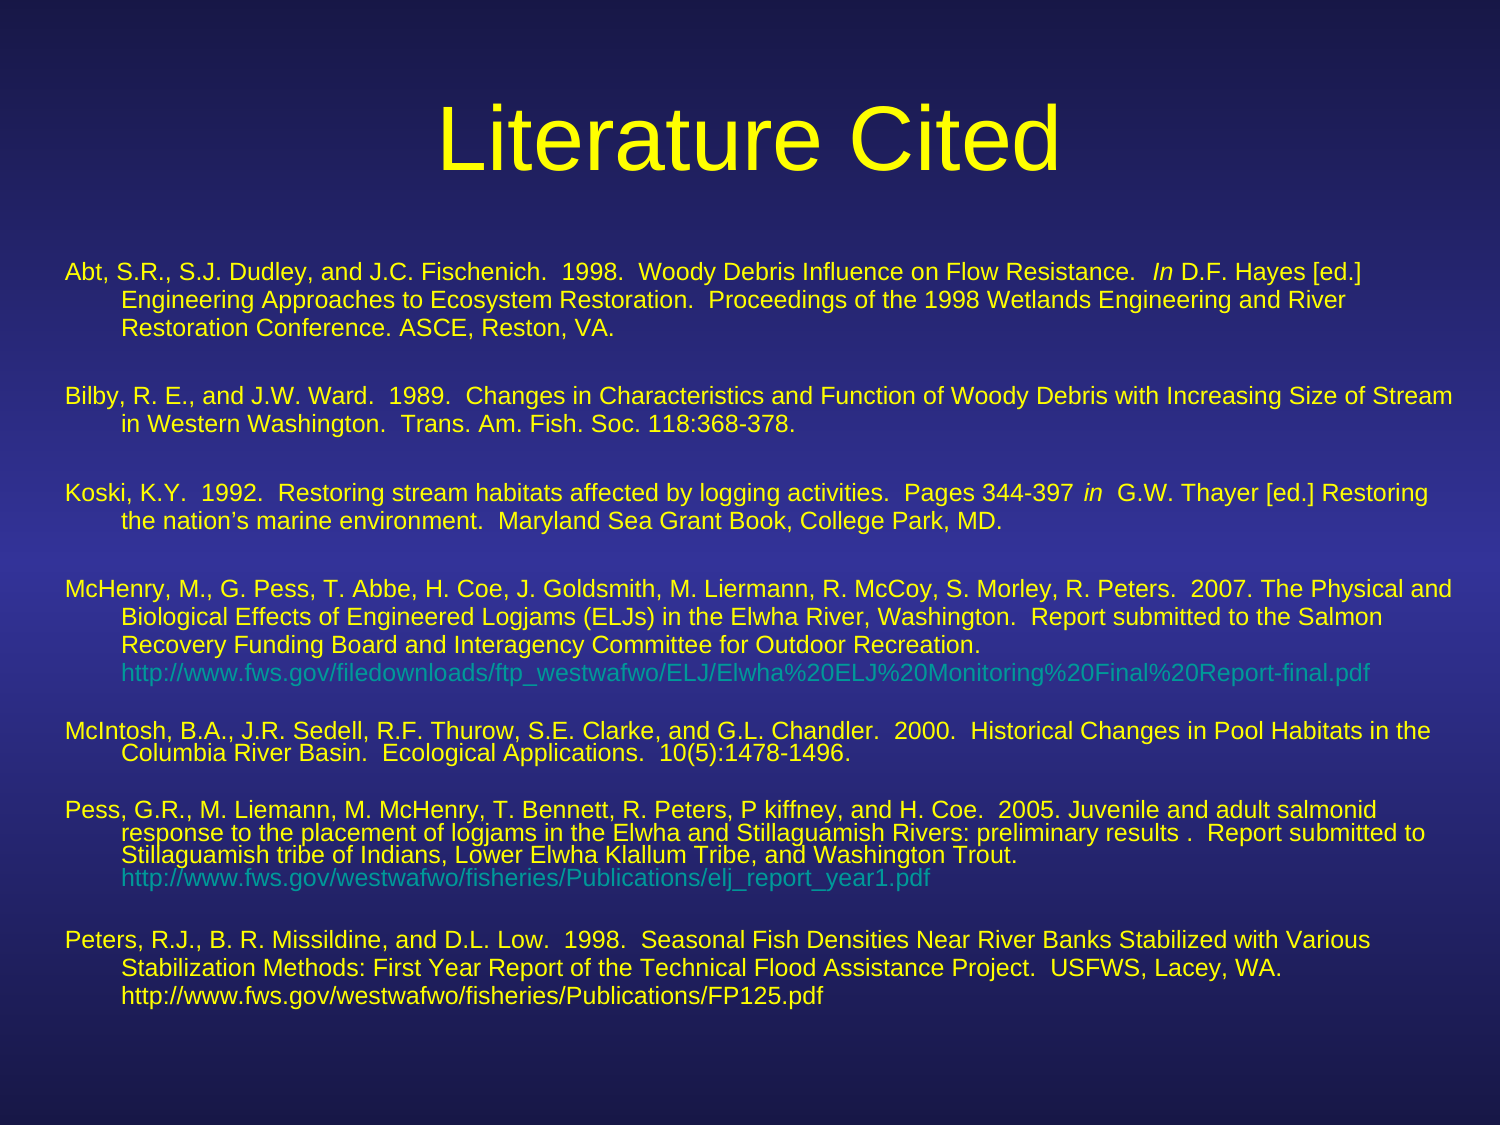

# Literature Cited
Abt, S.R., S.J. Dudley, and J.C. Fischenich. 1998. Woody Debris Influence on Flow Resistance. In D.F. Hayes [ed.] Engineering Approaches to Ecosystem Restoration. Proceedings of the 1998 Wetlands Engineering and River Restoration Conference. ASCE, Reston, VA.
Bilby, R. E., and J.W. Ward. 1989. Changes in Characteristics and Function of Woody Debris with Increasing Size of Stream in Western Washington. Trans. Am. Fish. Soc. 118:368-378.
Koski, K.Y. 1992. Restoring stream habitats affected by logging activities. Pages 344-397 in G.W. Thayer [ed.] Restoring the nation’s marine environment. Maryland Sea Grant Book, College Park, MD.
McHenry, M., G. Pess, T. Abbe, H. Coe, J. Goldsmith, M. Liermann, R. McCoy, S. Morley, R. Peters. 2007. The Physical and Biological Effects of Engineered Logjams (ELJs) in the Elwha River, Washington. Report submitted to the Salmon Recovery Funding Board and Interagency Committee for Outdoor Recreation. http://www.fws.gov/filedownloads/ftp_westwafwo/ELJ/Elwha%20ELJ%20Monitoring%20Final%20Report-final.pdf
McIntosh, B.A., J.R. Sedell, R.F. Thurow, S.E. Clarke, and G.L. Chandler. 2000. Historical Changes in Pool Habitats in the Columbia River Basin. Ecological Applications. 10(5):1478-1496.
Pess, G.R., M. Liemann, M. McHenry, T. Bennett, R. Peters, P kiffney, and H. Coe. 2005. Juvenile and adult salmonid response to the placement of logjams in the Elwha and Stillaguamish Rivers: preliminary results . Report submitted to Stillaguamish tribe of Indians, Lower Elwha Klallum Tribe, and Washington Trout. http://www.fws.gov/westwafwo/fisheries/Publications/elj_report_year1.pdf
Peters, R.J., B. R. Missildine, and D.L. Low. 1998. Seasonal Fish Densities Near River Banks Stabilized with Various Stabilization Methods: First Year Report of the Technical Flood Assistance Project. USFWS, Lacey, WA. http://www.fws.gov/westwafwo/fisheries/Publications/FP125.pdf